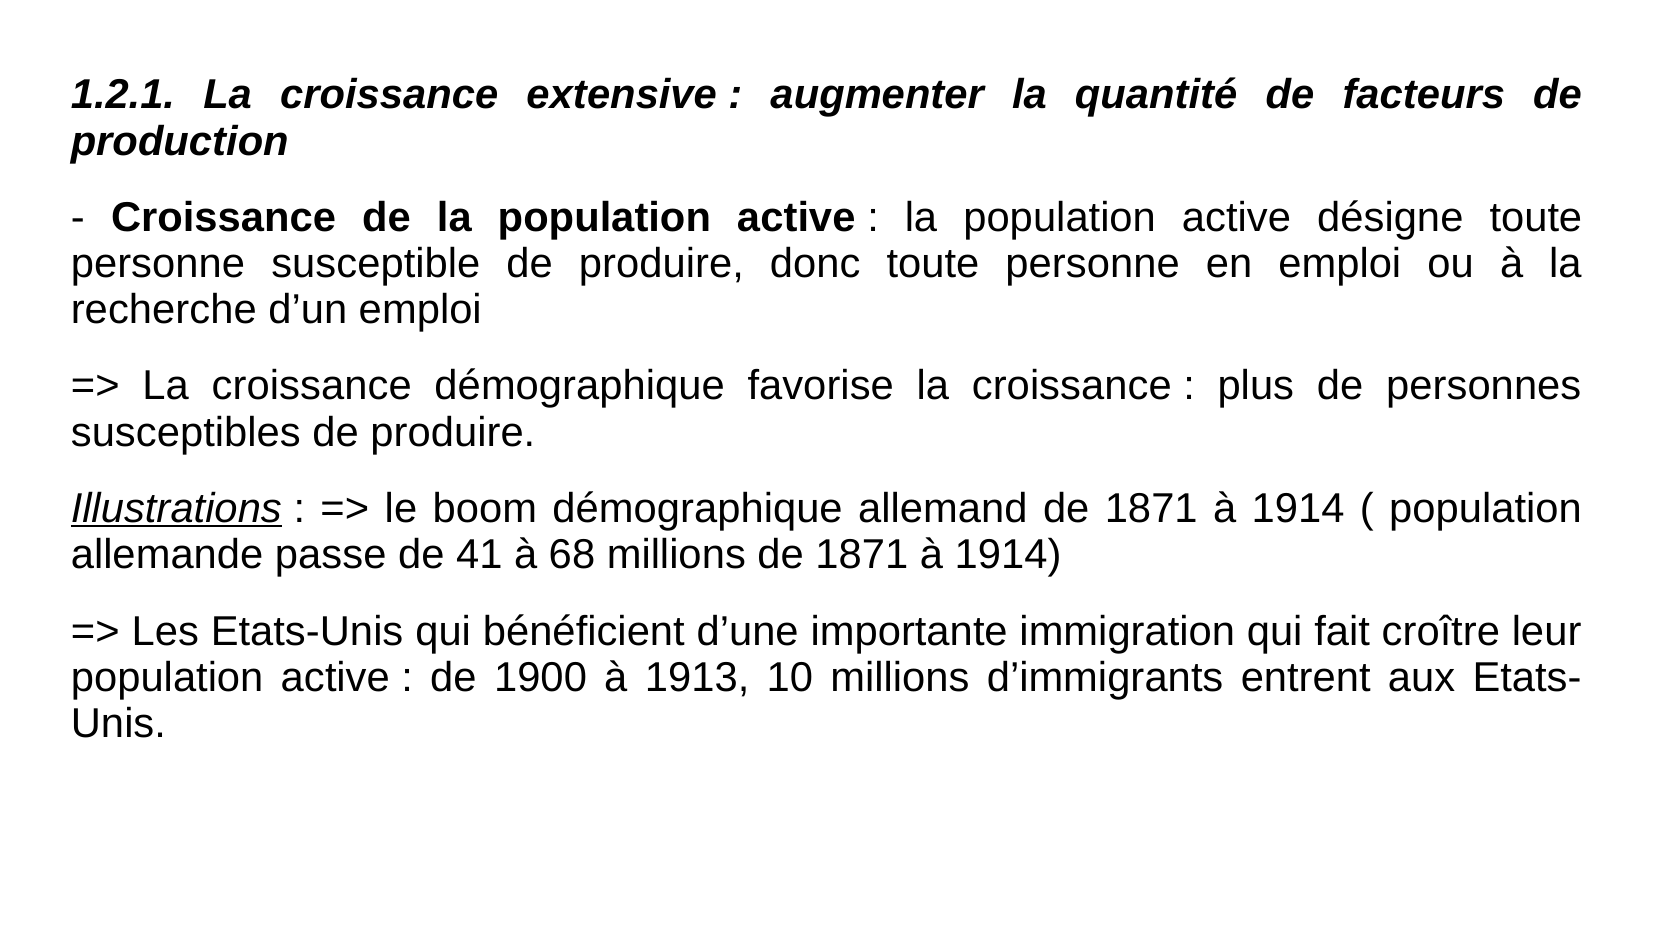

# 1.2.1. La croissance extensive : augmenter la quantité de facteurs de production
- Croissance de la population active : la population active désigne toute personne susceptible de produire, donc toute personne en emploi ou à la recherche d’un emploi
=> La croissance démographique favorise la croissance : plus de personnes susceptibles de produire.
Illustrations : => le boom démographique allemand de 1871 à 1914 ( population allemande passe de 41 à 68 millions de 1871 à 1914)
=> Les Etats-Unis qui bénéficient d’une importante immigration qui fait croître leur population active : de 1900 à 1913, 10 millions d’immigrants entrent aux Etats-Unis.